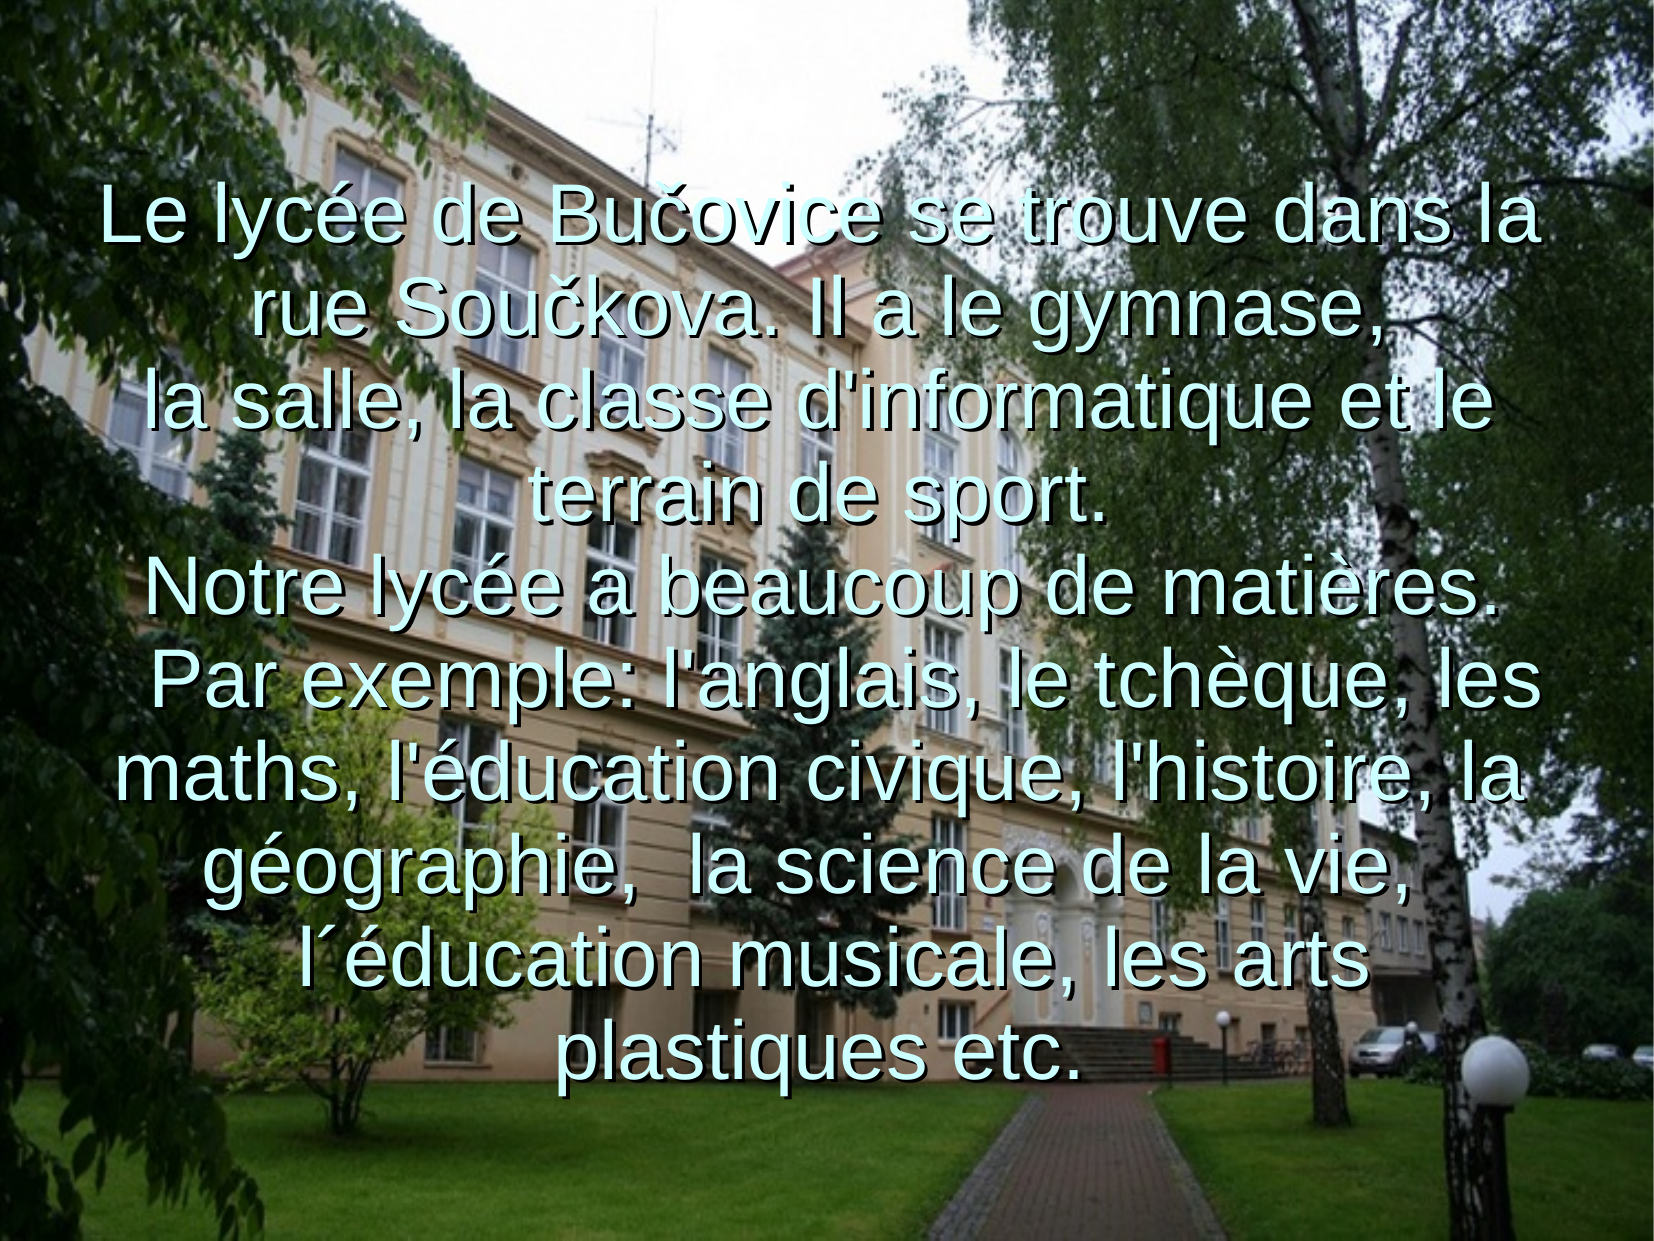

# Le lycée de Bučovice se trouve dans la rue Součkova. Il a le gymnase,
la salle, la classe d'informatique et le terrain de sport.
Notre lycée a beaucoup de matières.
 Par exemple: l'anglais, le tchèque, les maths, l'éducation civique, l'histoire, la géographie, la science de la vie,
l´éducation musicale, les arts plastiques etc.